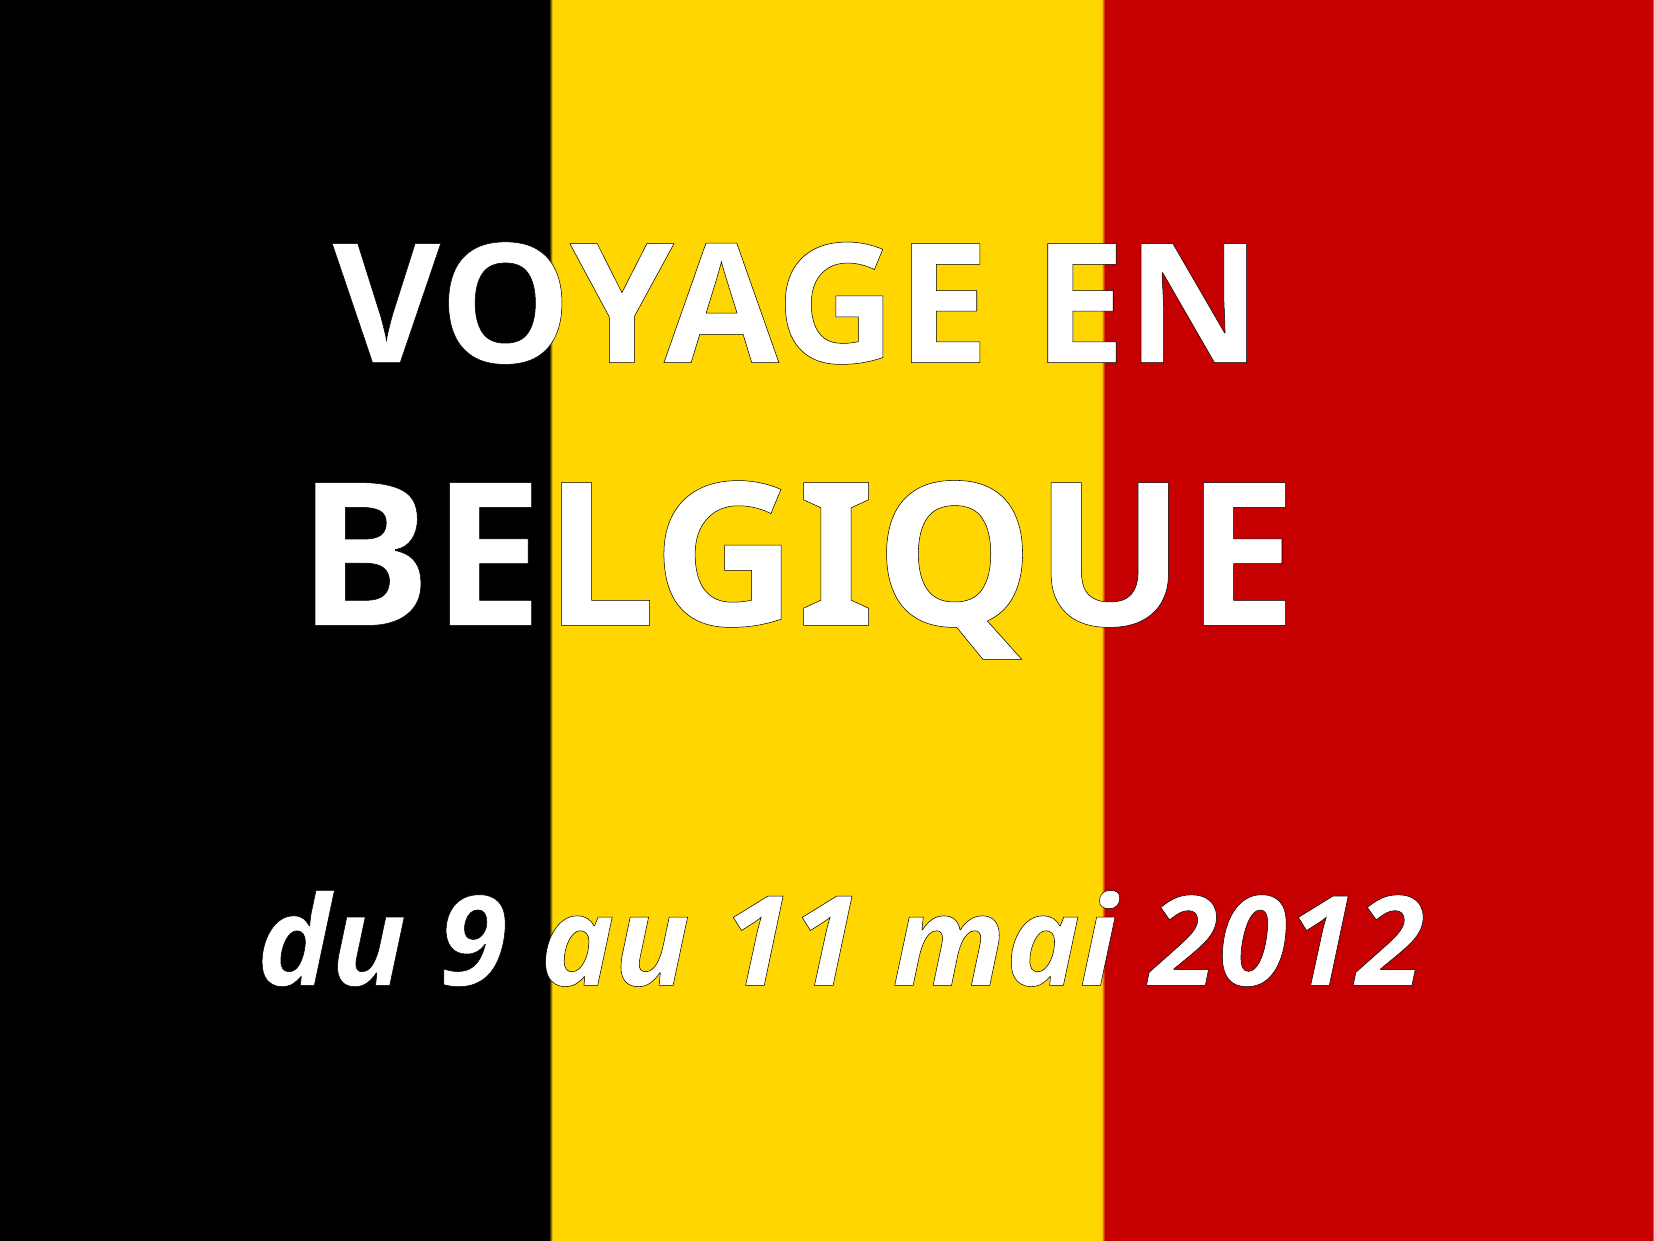

VOYAGE EN BELGIQUE
du 9 au 11 mai 2012